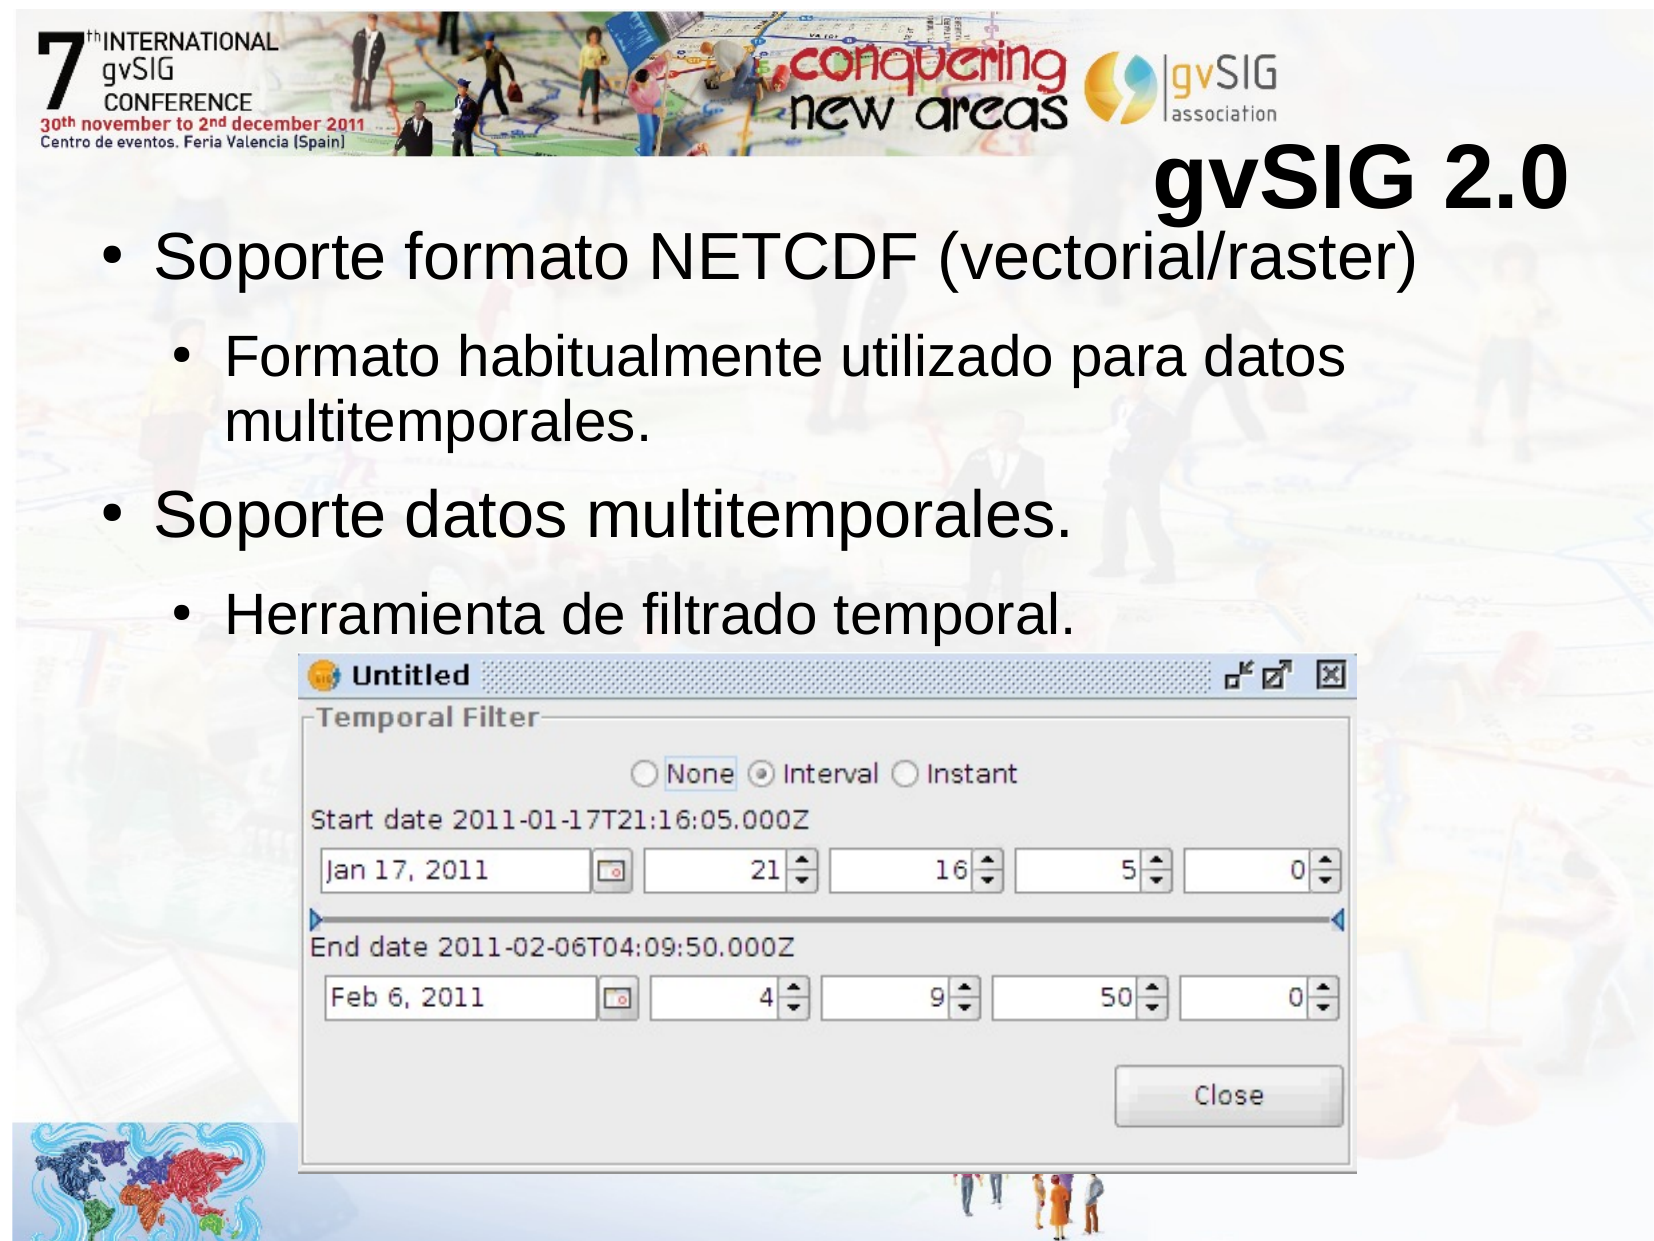

# gvSIG 2.0
Soporte formato NETCDF (vectorial/raster)
Formato habitualmente utilizado para datos multitemporales.
Soporte datos multitemporales.
Herramienta de filtrado temporal.